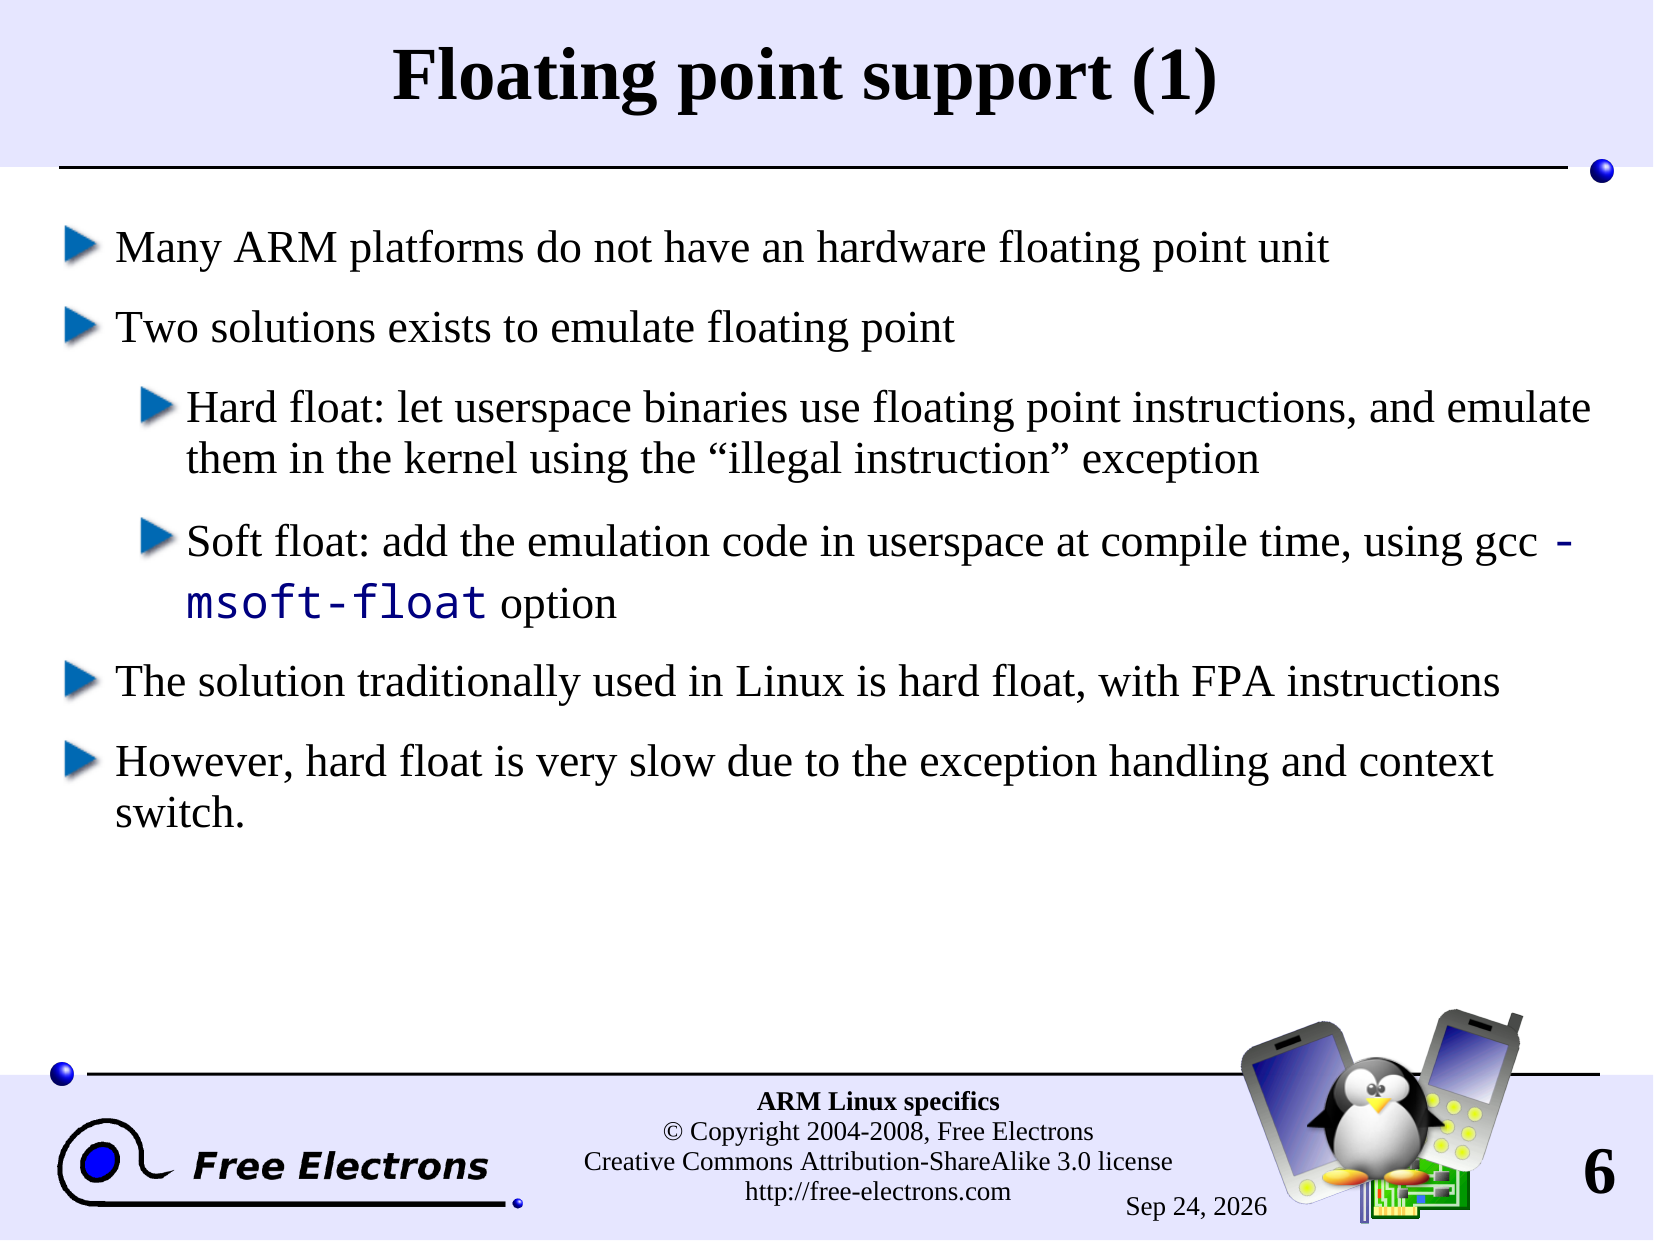

# Floating point support (1)
Many ARM platforms do not have an hardware floating point unit
Two solutions exists to emulate floating point
Hard float: let userspace binaries use floating point instructions, and emulate them in the kernel using the “illegal instruction” exception
Soft float: add the emulation code in userspace at compile time, using gcc -msoft-float option
The solution traditionally used in Linux is hard float, with FPA instructions
However, hard float is very slow due to the exception handling and context switch.